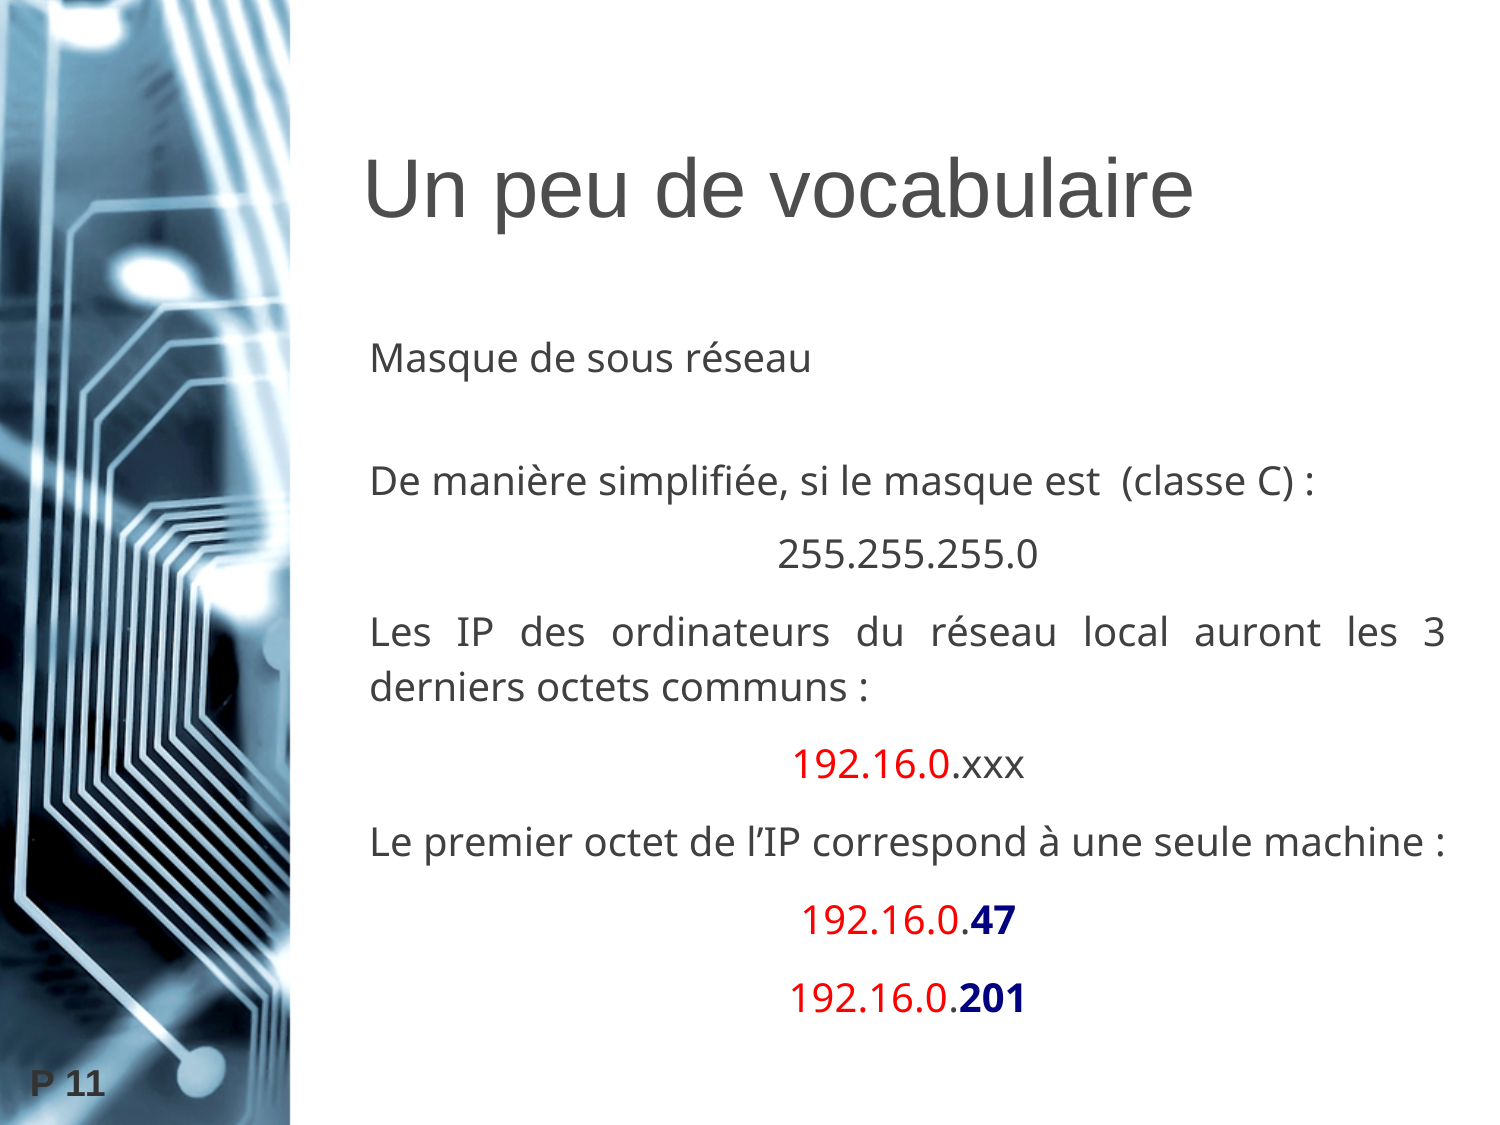

# Un peu de vocabulaire
Masque de sous réseau
De manière simplifiée, si le masque est (classe C) :
255.255.255.0
Les IP des ordinateurs du réseau local auront les 3 derniers octets communs :
192.16.0.xxx
Le premier octet de l’IP correspond à une seule machine :
192.16.0.47
192.16.0.201